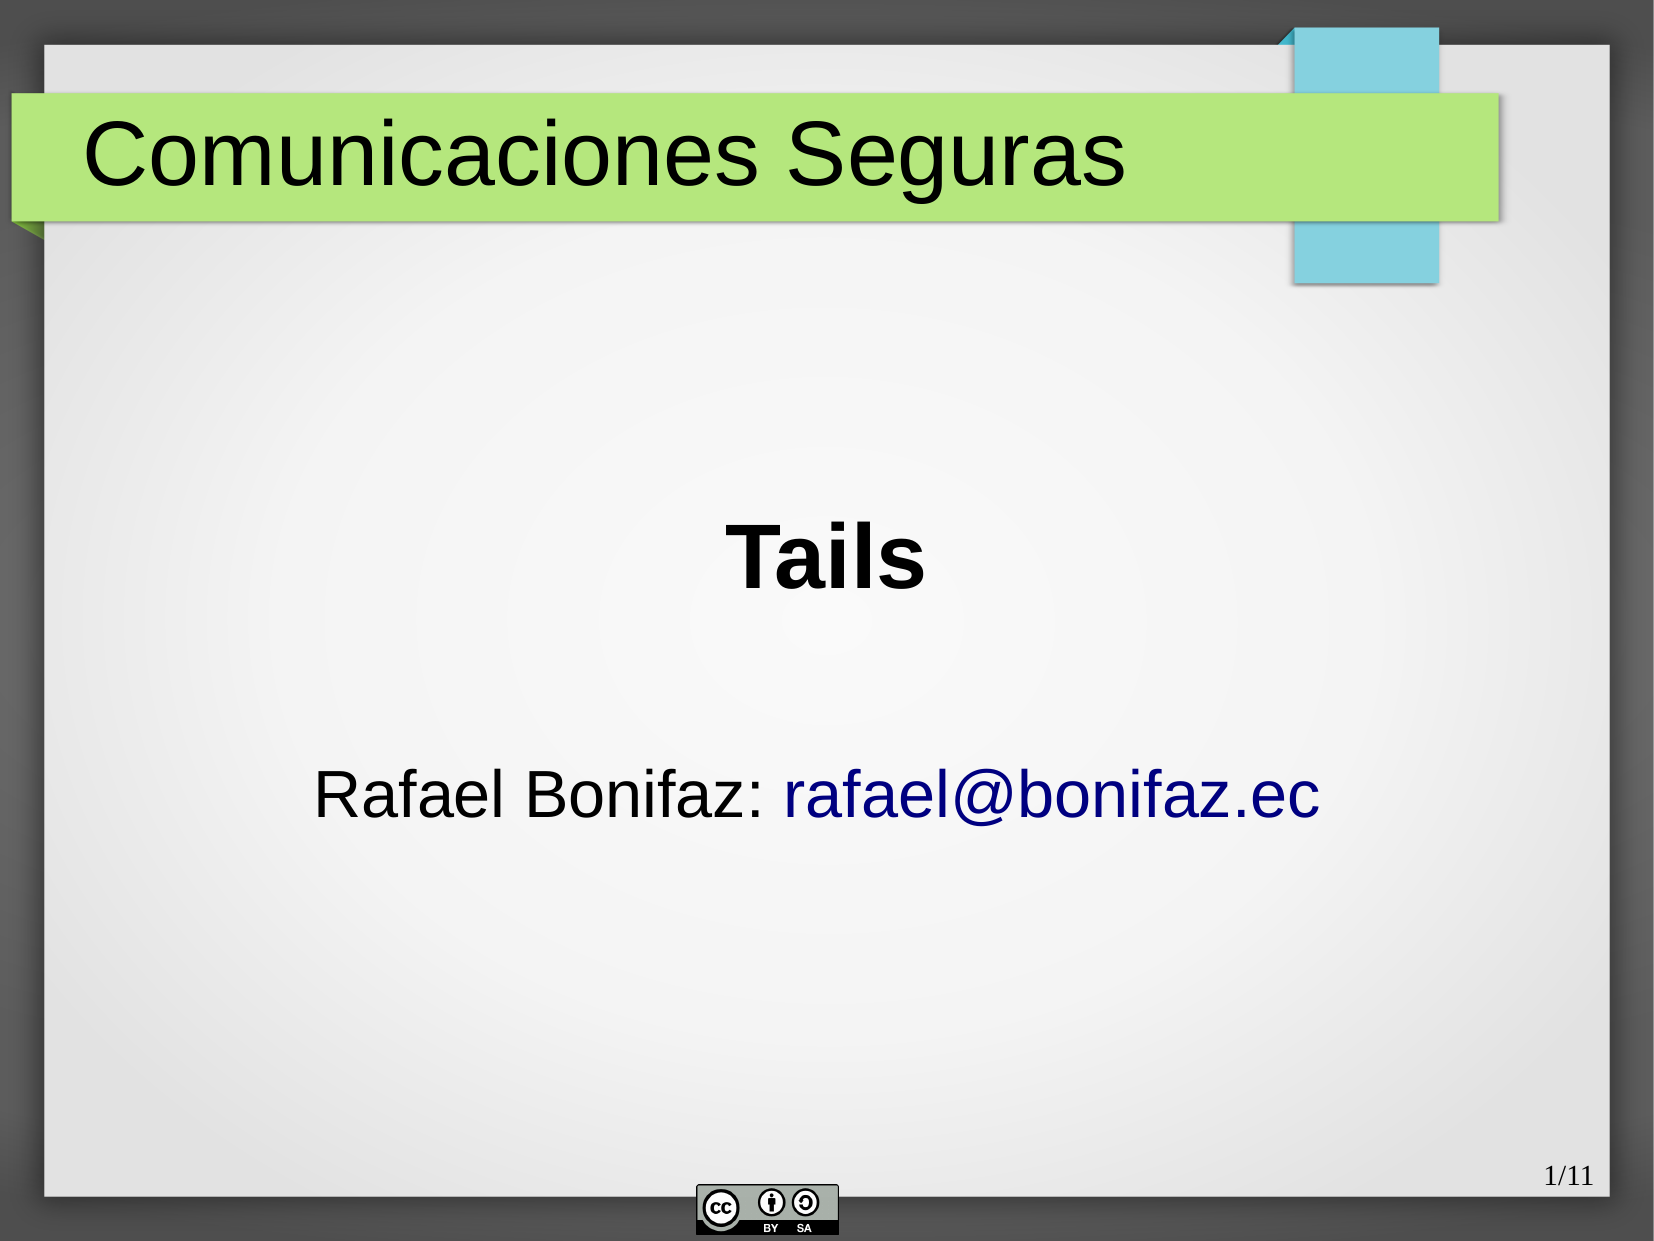

# Comunicaciones Seguras
Tails
Rafael Bonifaz: rafael@bonifaz.ec
1